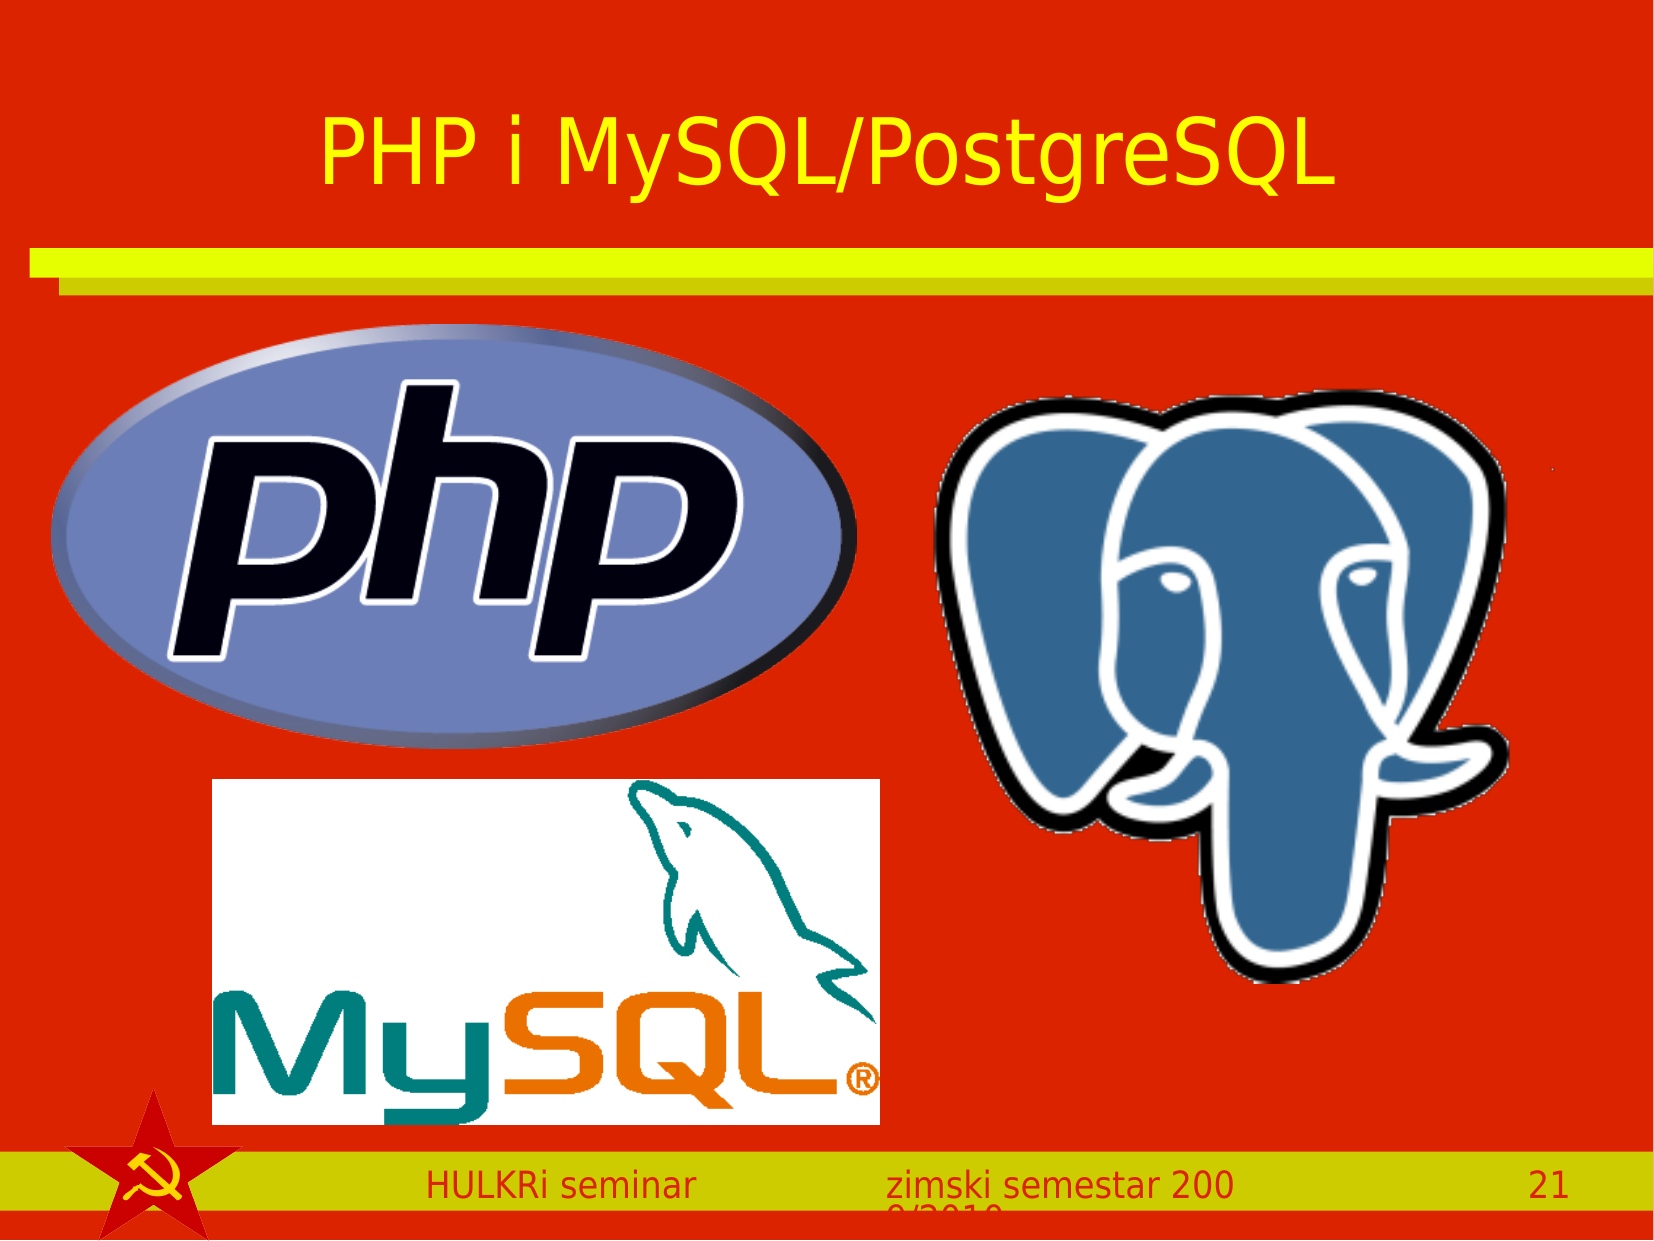

# PHP i MySQL/PostgreSQL
HULKRi seminar
zimski semestar 2009/2010.
21